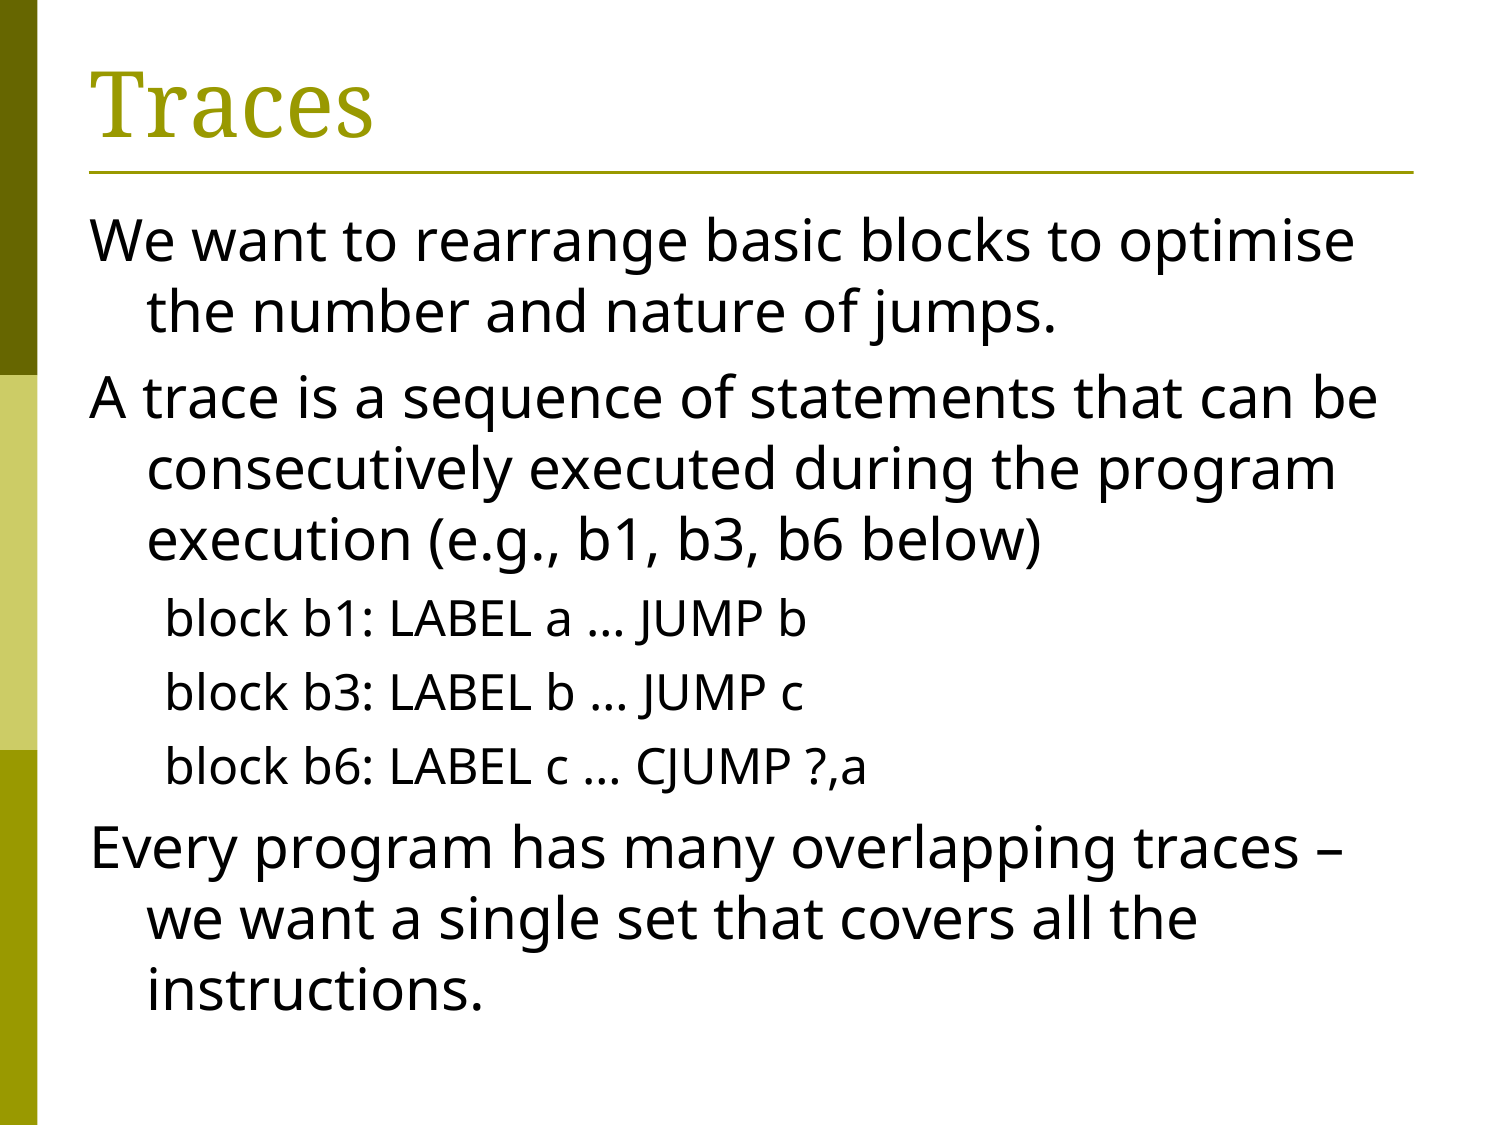

# Traces
We want to rearrange basic blocks to optimise the number and nature of jumps.
A trace is a sequence of statements that can be consecutively executed during the program execution (e.g., b1, b3, b6 below)
block b1: LABEL a … JUMP b
block b3: LABEL b … JUMP c
block b6: LABEL c … CJUMP ?,a
Every program has many overlapping traces – we want a single set that covers all the instructions.